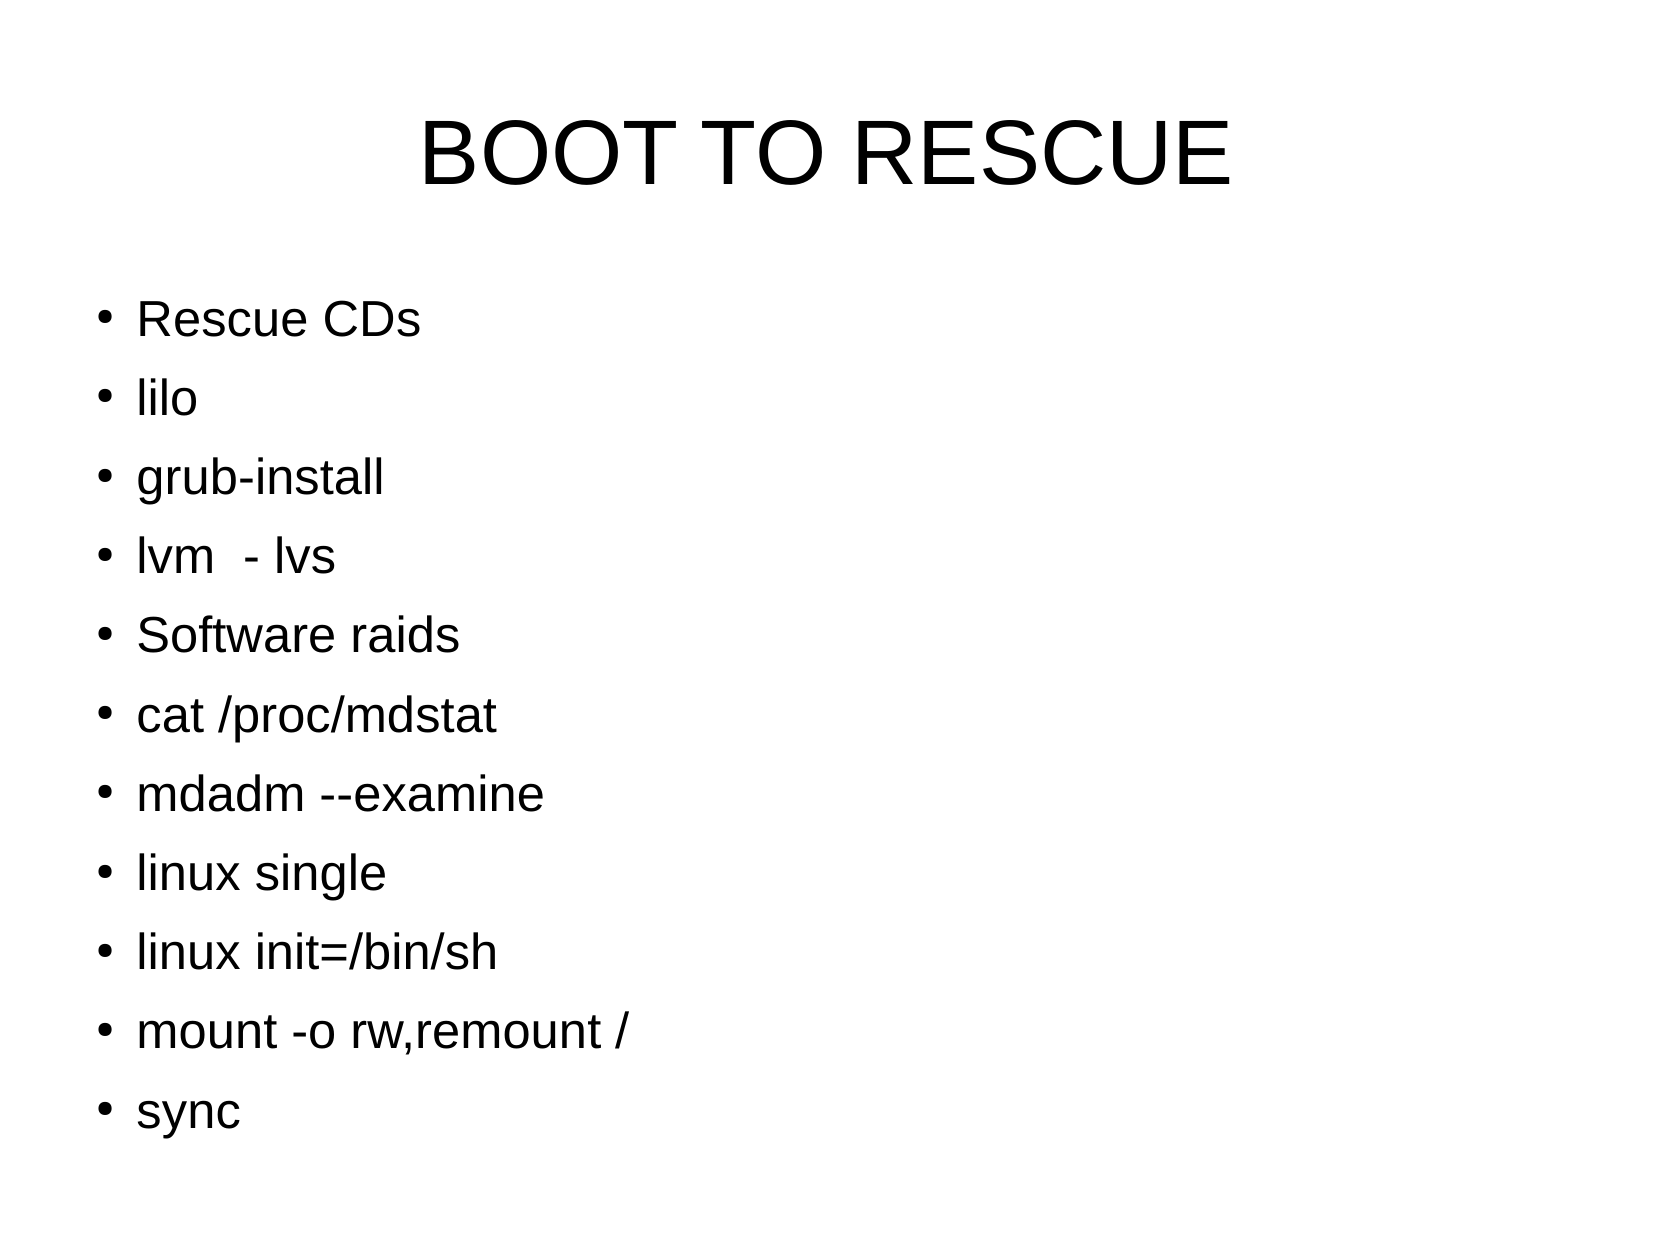

# BOOT TO RESCUE
Rescue CDs
lilo
grub-install
lvm - lvs
Software raids
cat /proc/mdstat
mdadm --examine
linux single
linux init=/bin/sh
mount -o rw,remount /
sync